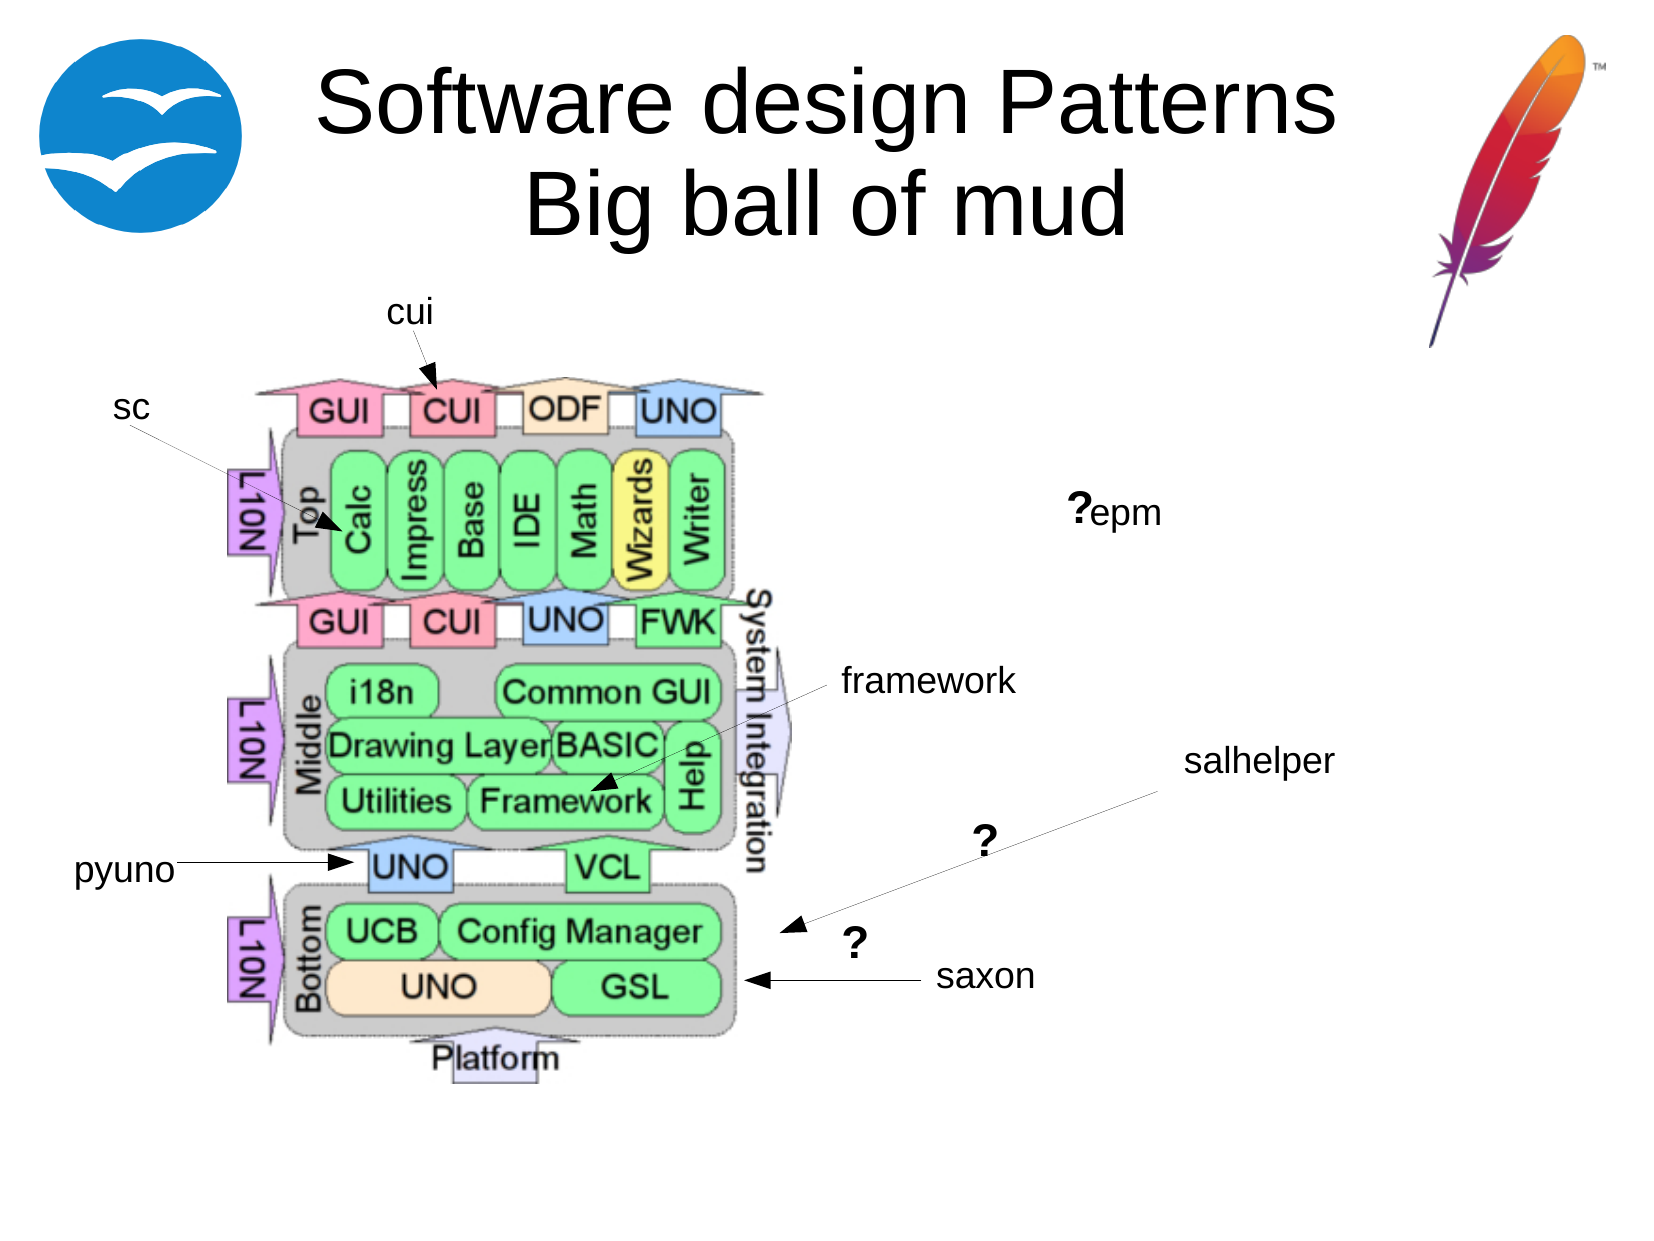

# Software design Patterns Big ball of mud
cui
sc
?
epm
framework
salhelper
?
pyuno
?
saxon